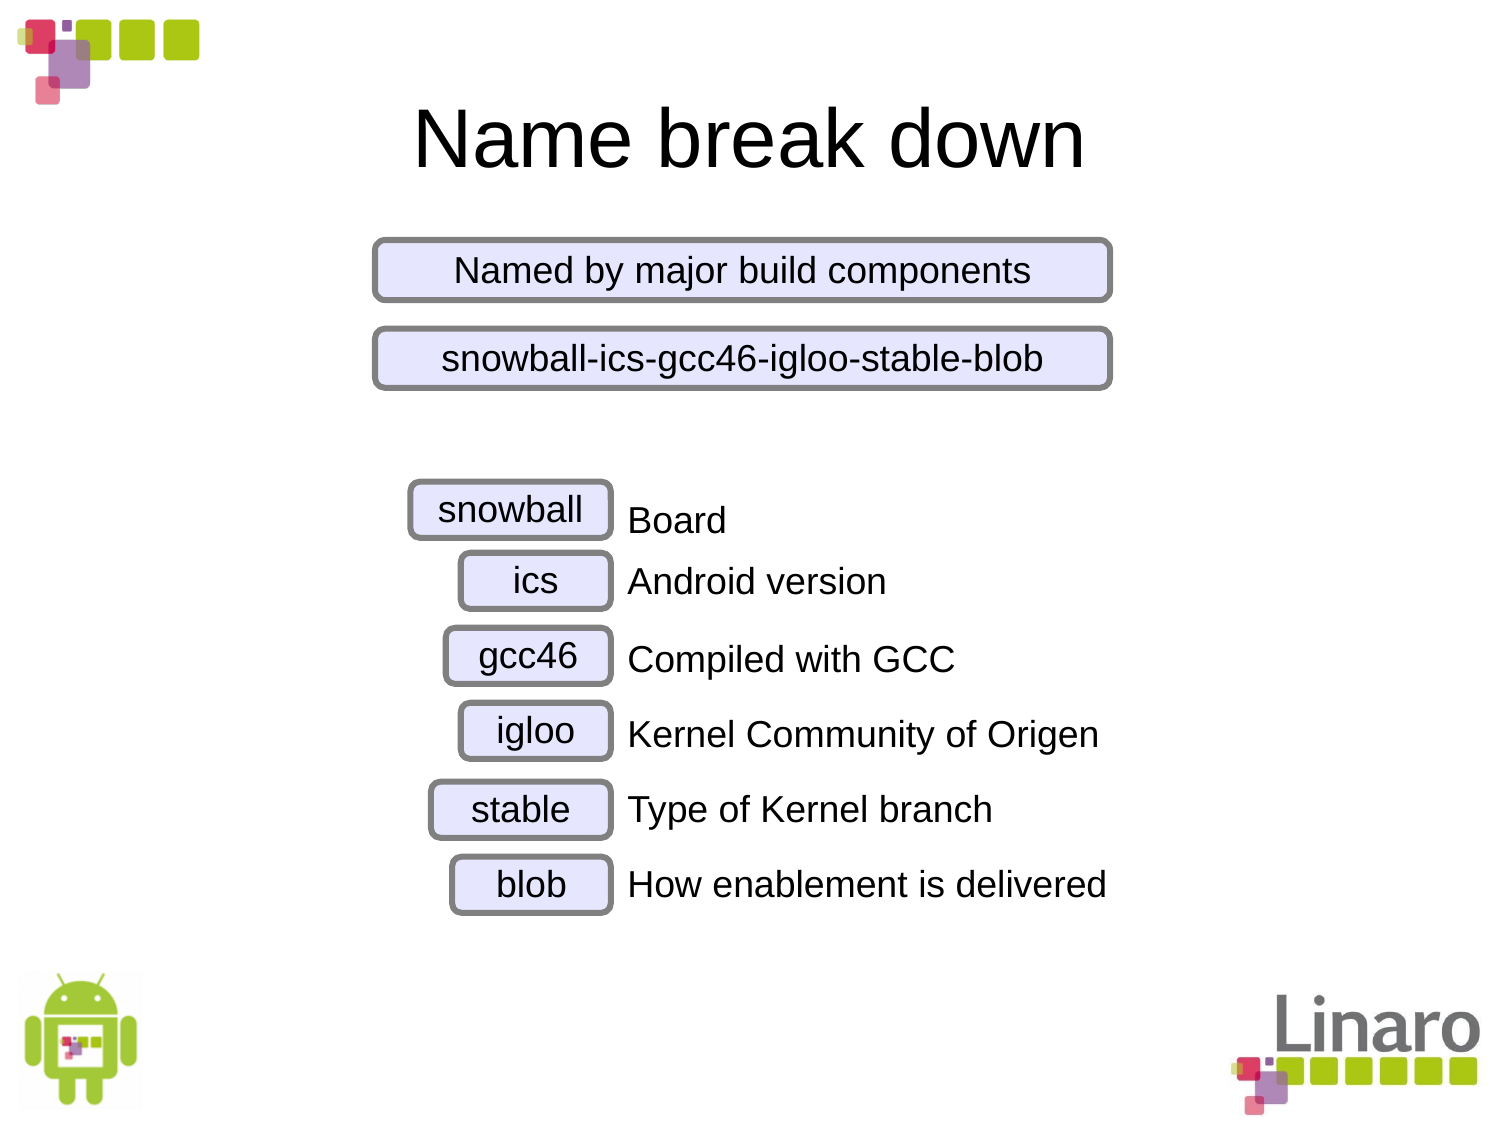

# Name break down
Named by major build components
snowball-ics-gcc46-igloo-stable-blob
snowball
Board
ics
Android version
gcc46
Compiled with GCC
igloo
Kernel Community of Origen
Type of Kernel branch
stable
How enablement is delivered
blob